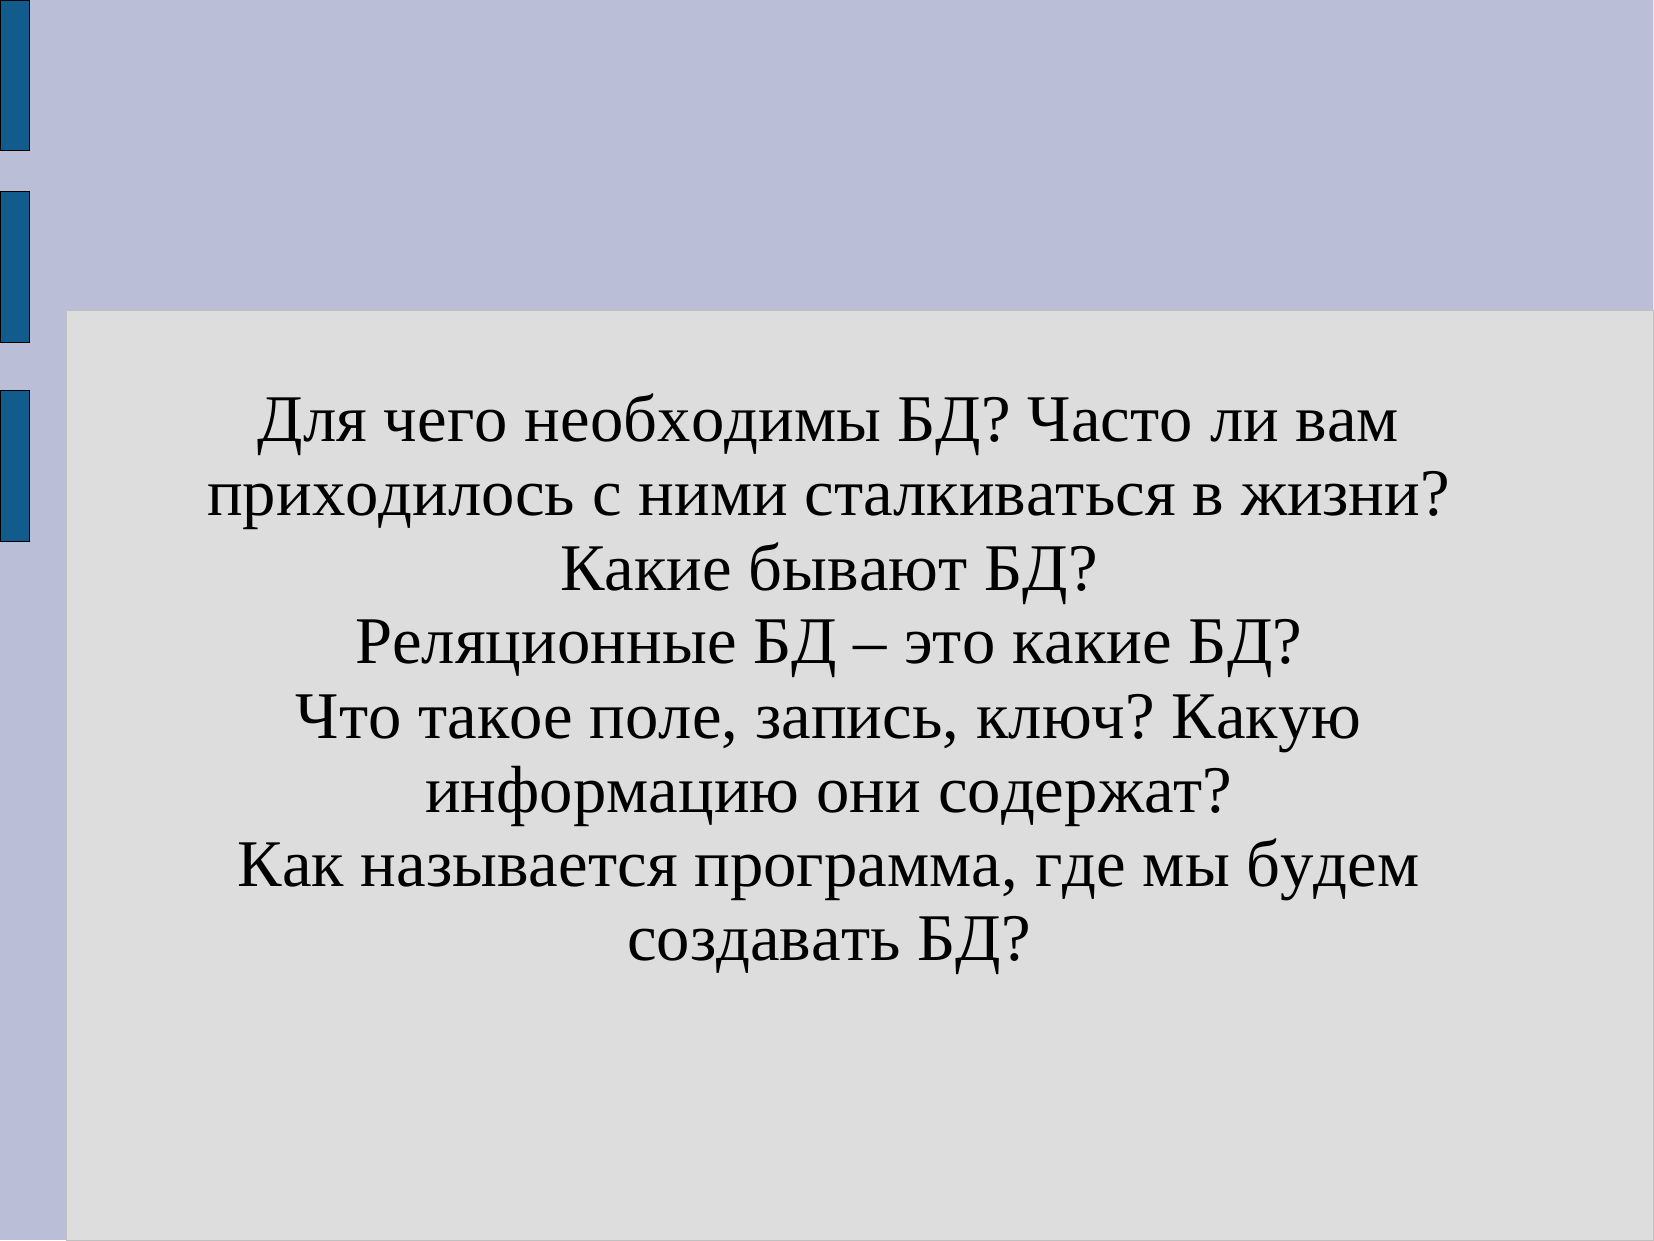

# Для чего необходимы БД? Часто ли вам приходилось с ними сталкиваться в жизни?
Какие бывают БД?
Реляционные БД – это какие БД?
Что такое поле, запись, ключ? Какую информацию они содержат?
Как называется программа, где мы будем создавать БД?